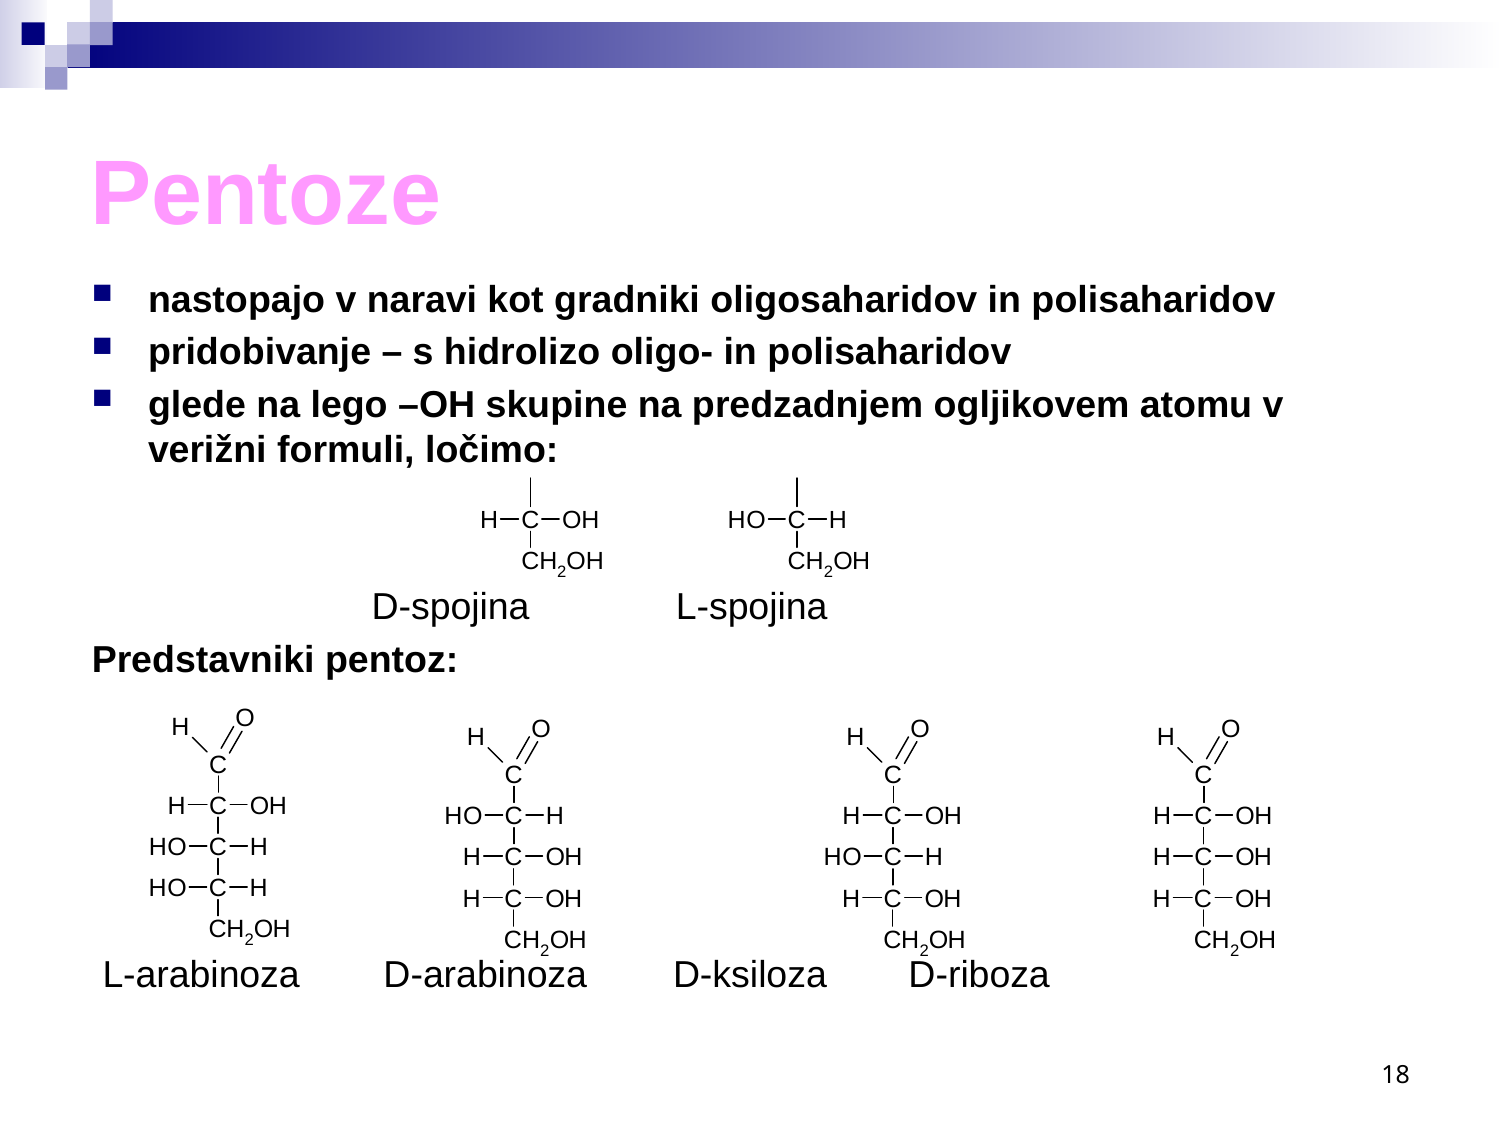

# Pentoze
nastopajo v naravi kot gradniki oligosaharidov in polisaharidov
pridobivanje – s hidrolizo oligo- in polisaharidov
glede na lego –OH skupine na predzadnjem ogljikovem atomu v verižni formuli, ločimo:
			 D-spojina L-spojina
Predstavniki pentoz:
 L-arabinoza	 D-arabinoza		D-ksiloza	 D-riboza